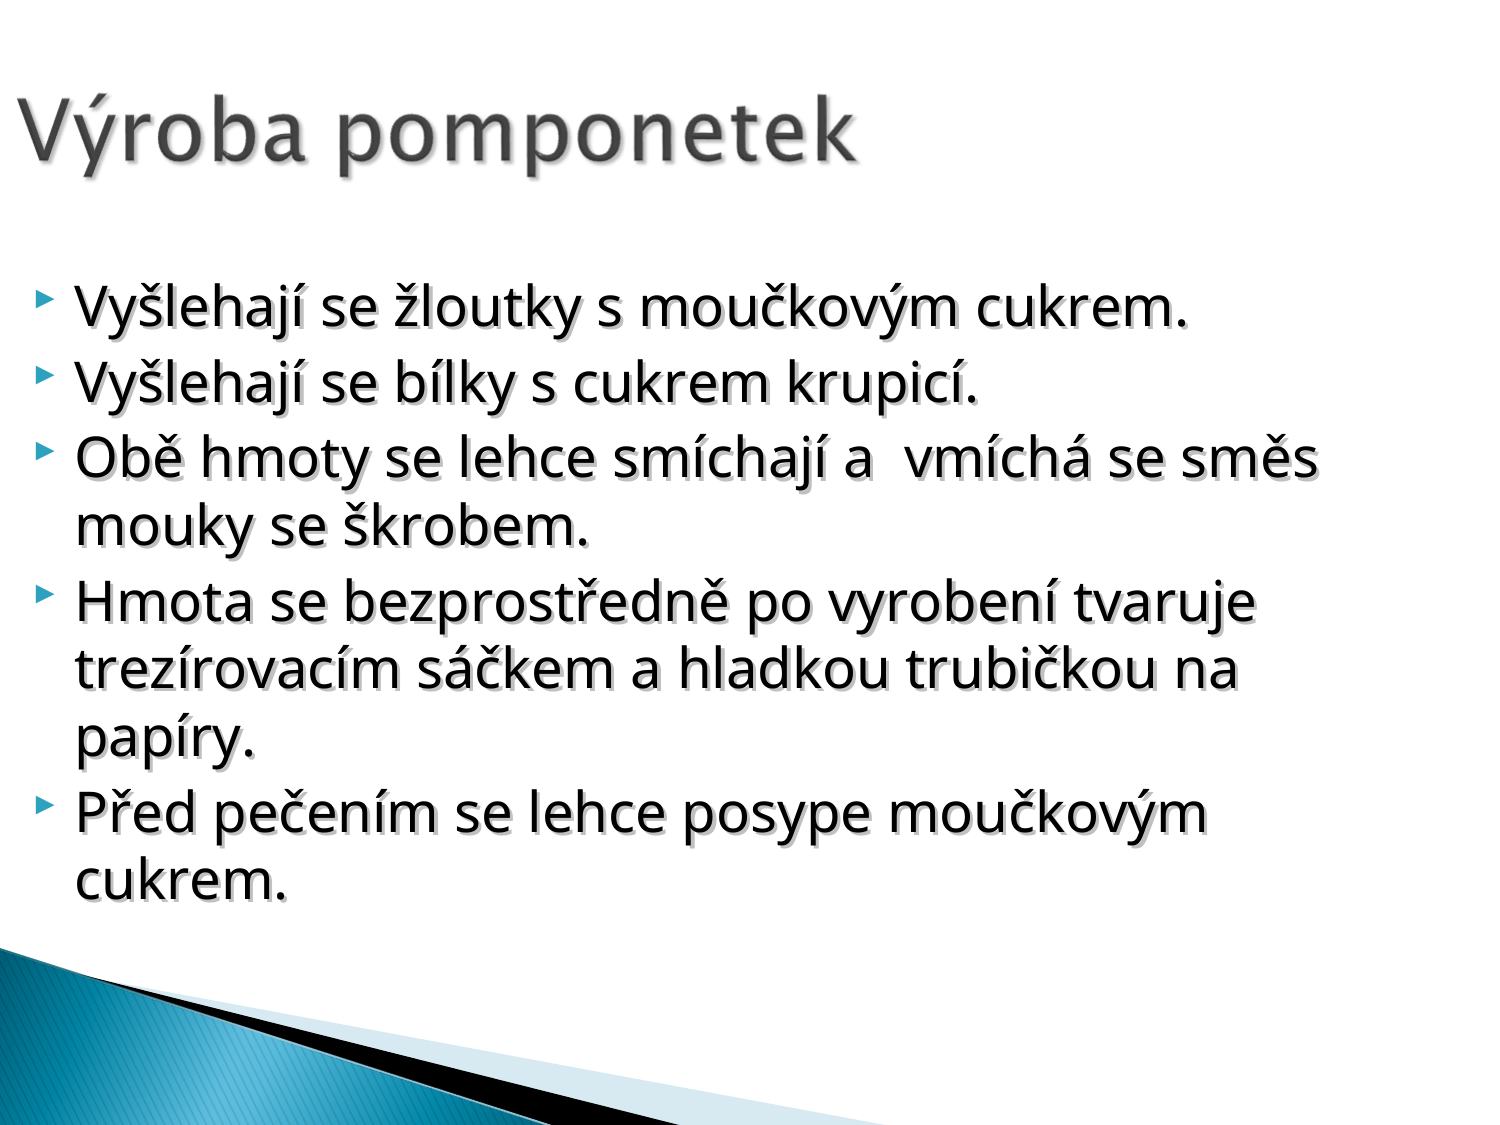

Vyšlehají se žloutky s moučkovým cukrem.
Vyšlehají se bílky s cukrem krupicí.
Obě hmoty se lehce smíchají a vmíchá se směs mouky se škrobem.
Hmota se bezprostředně po vyrobení tvaruje trezírovacím sáčkem a hladkou trubičkou na papíry.
Před pečením se lehce posype moučkovým cukrem.